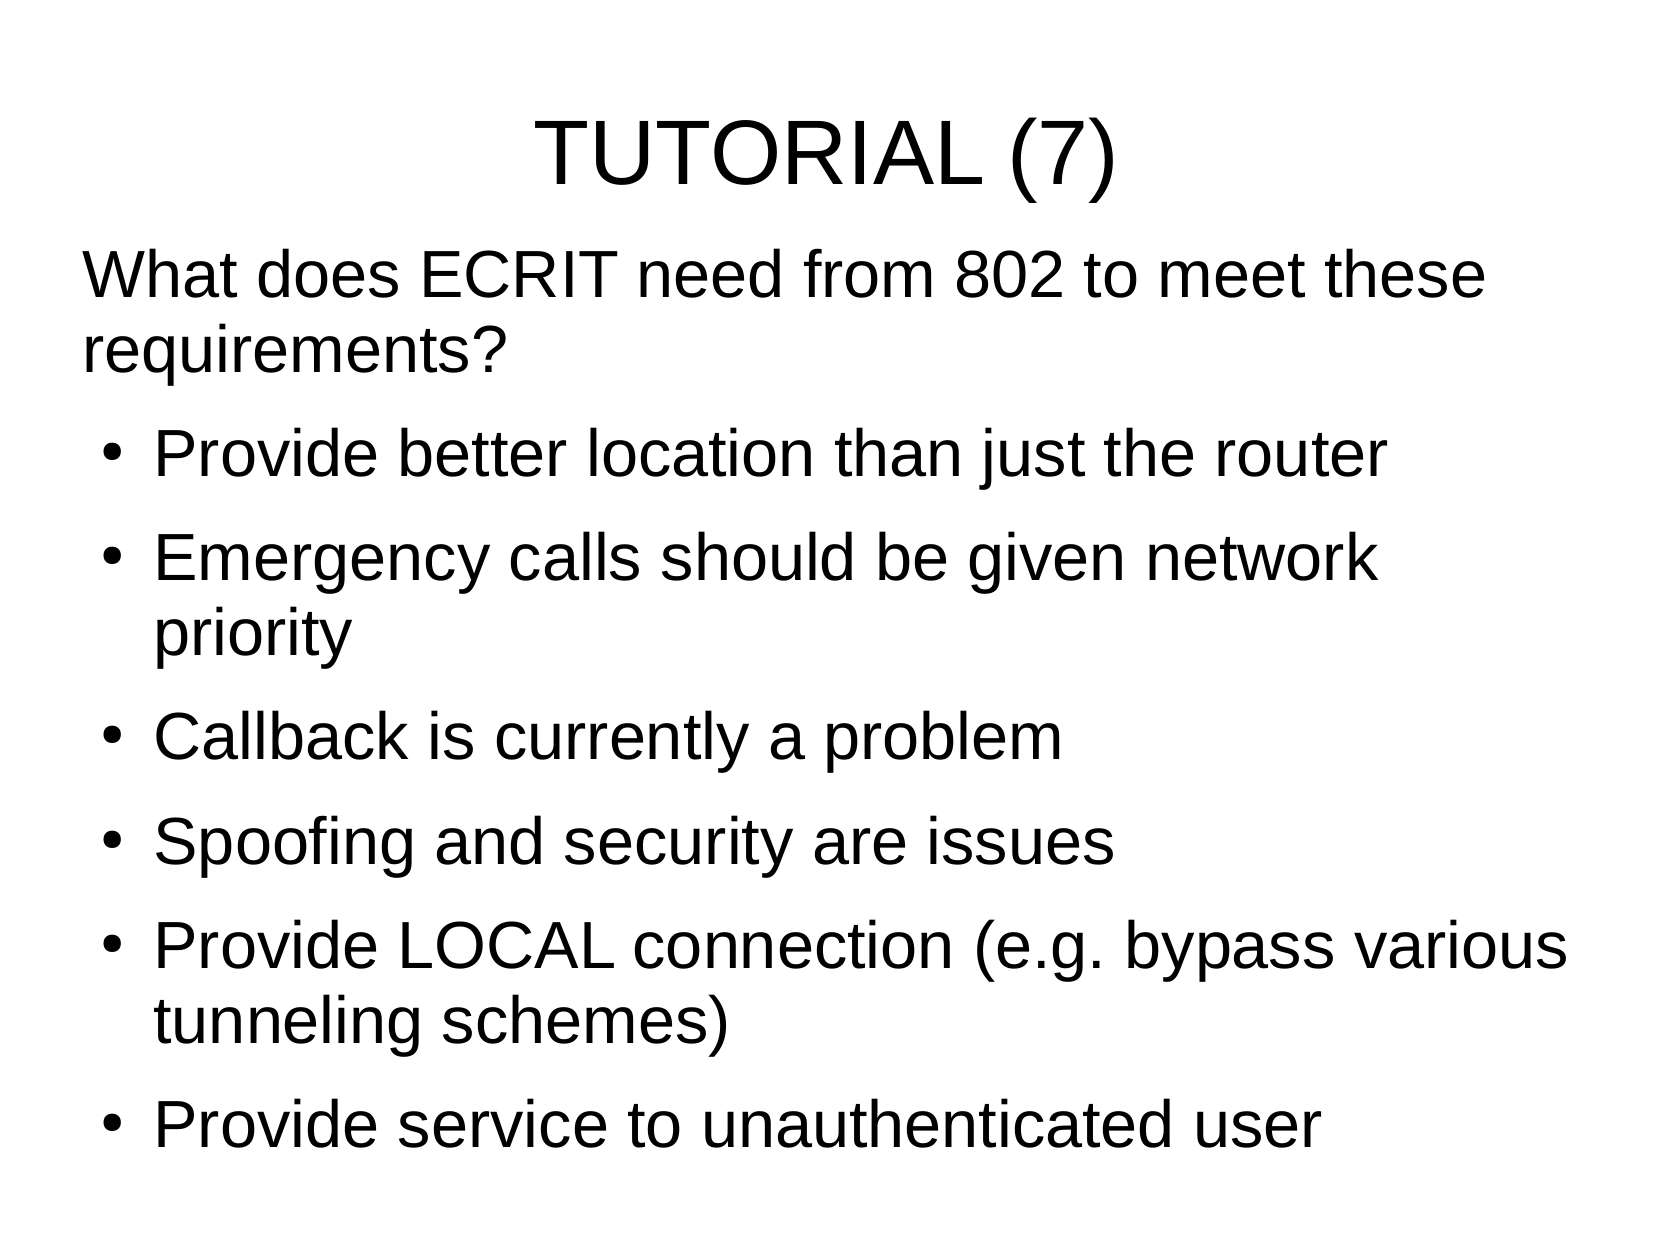

# TUTORIAL (7)
What does ECRIT need from 802 to meet these requirements?
Provide better location than just the router
Emergency calls should be given network priority
Callback is currently a problem
Spoofing and security are issues
Provide LOCAL connection (e.g. bypass various tunneling schemes)
Provide service to unauthenticated user